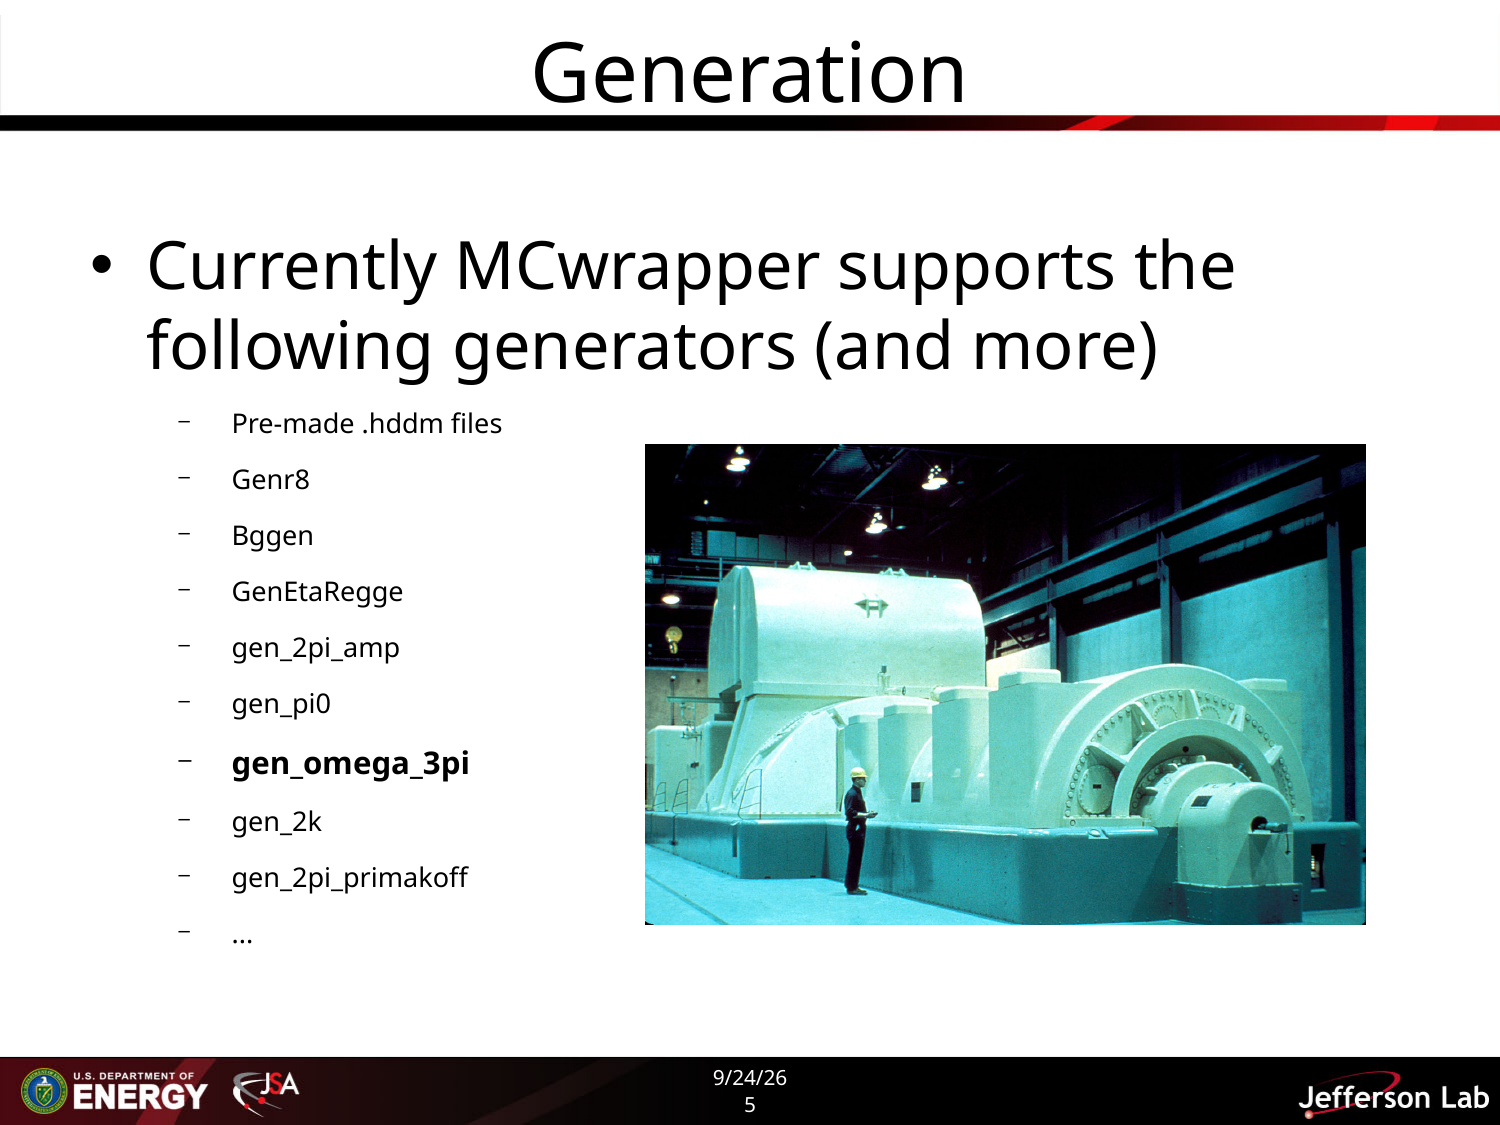

# Generation
Currently MCwrapper supports the following generators (and more)
Pre-made .hddm files
Genr8
Bggen
GenEtaRegge
gen_2pi_amp
gen_pi0
gen_omega_3pi
gen_2k
gen_2pi_primakoff
...